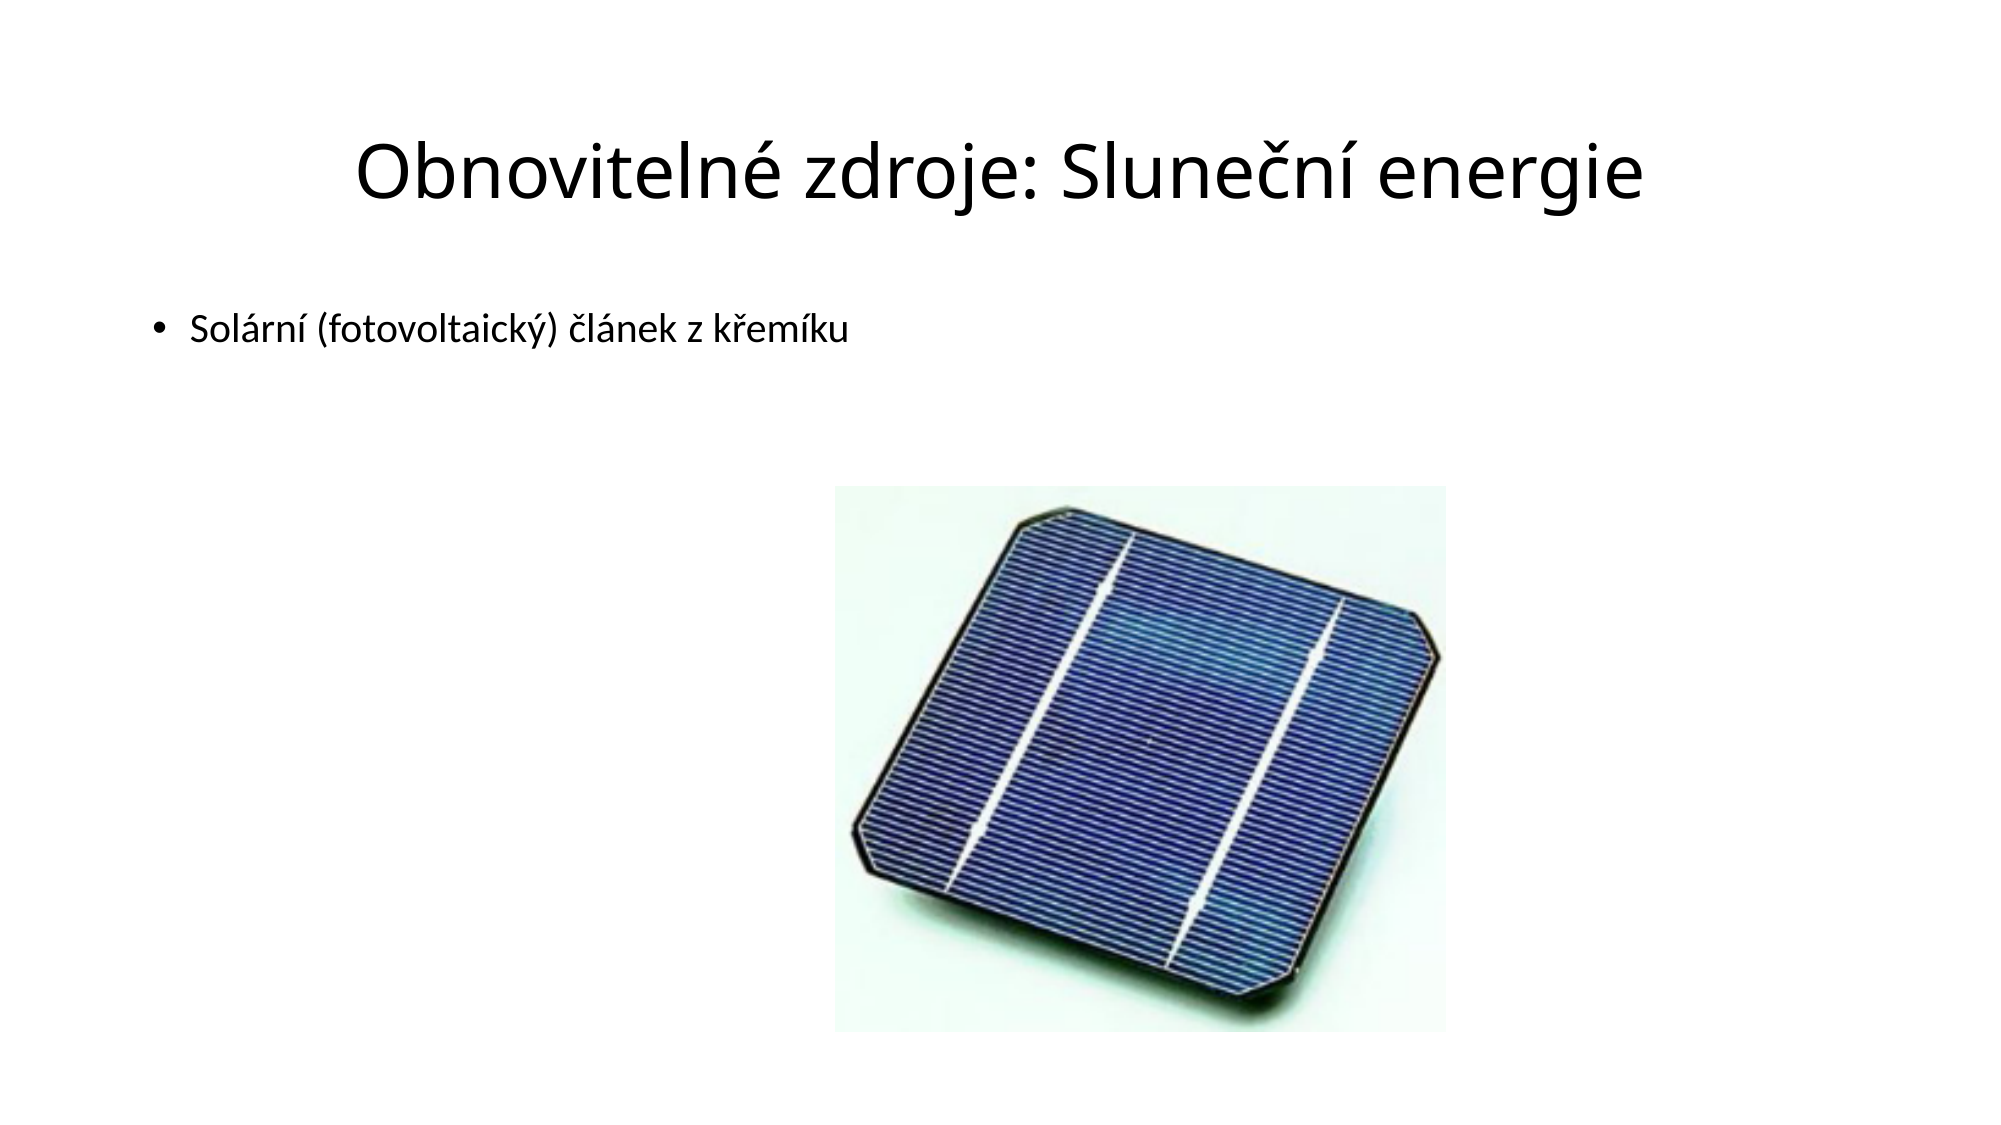

# Obnovitelné zdroje: Sluneční energie
Solární (fotovoltaický) článek z křemíku